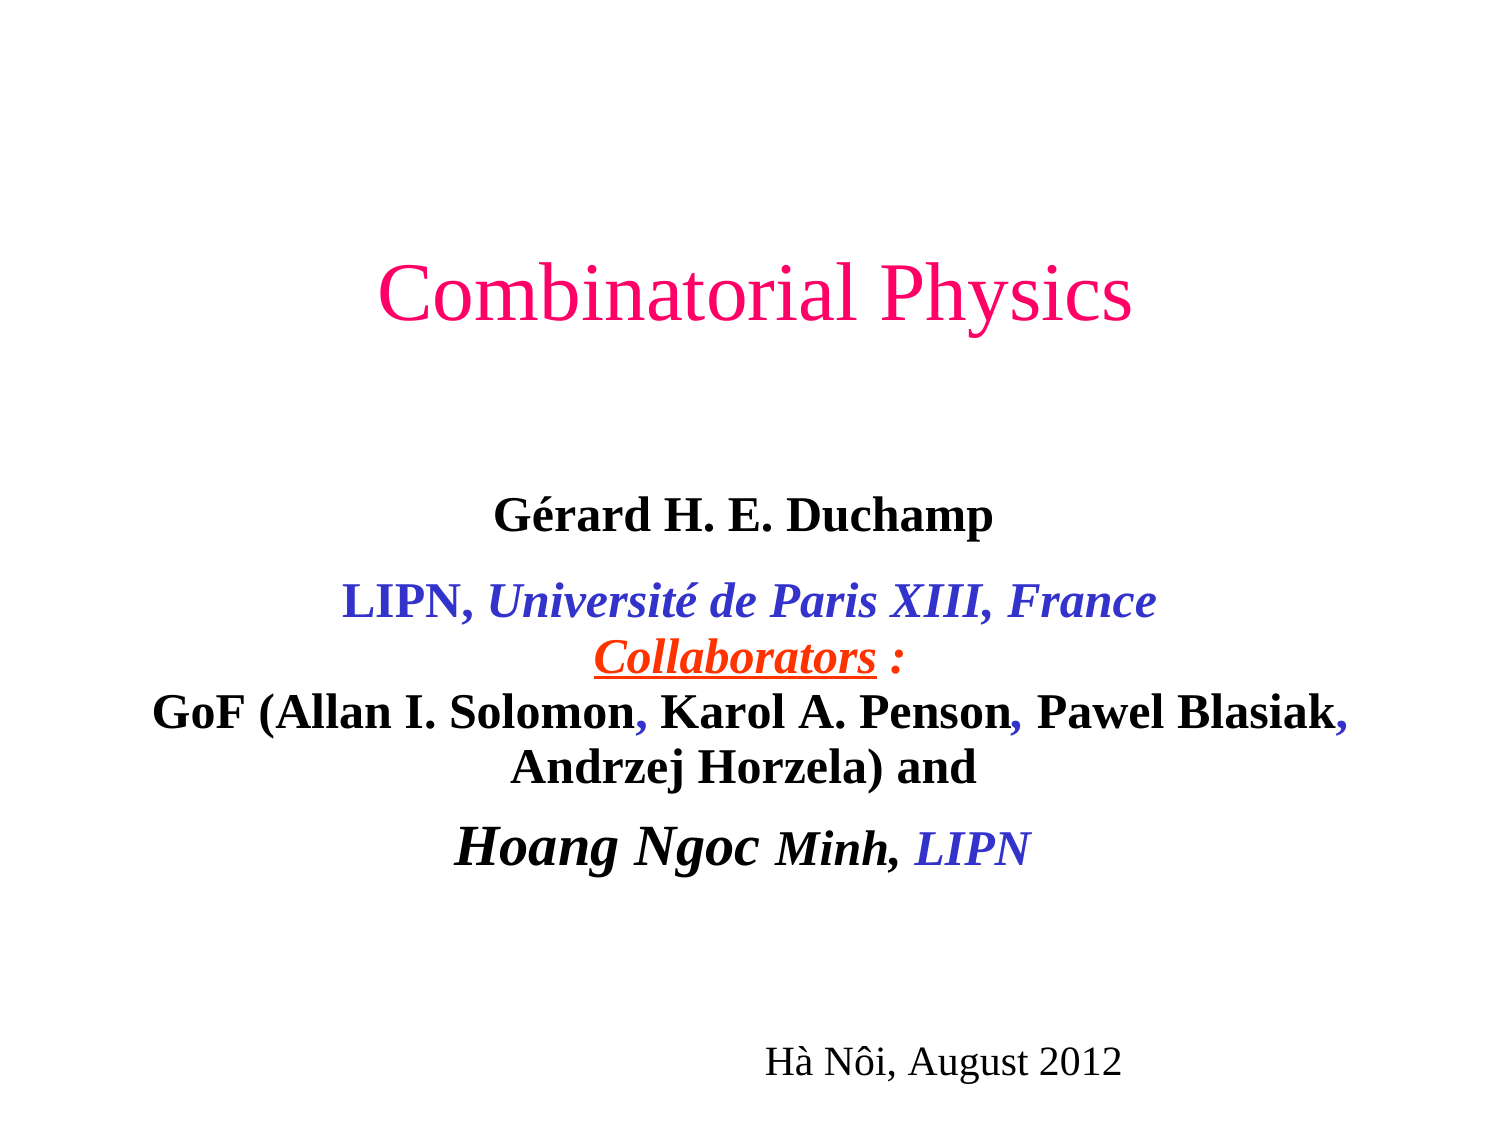

# Combinatorial Physics
Gérard H. E. Duchamp
LIPN, Université de Paris XIII, France
Collaborators :
GoF (Allan I. Solomon, Karol A. Penson, Pawel Blasiak, Andrzej Horzela) and
Hoang Ngoc Minh, LIPN
Hà Nôi, August 2012